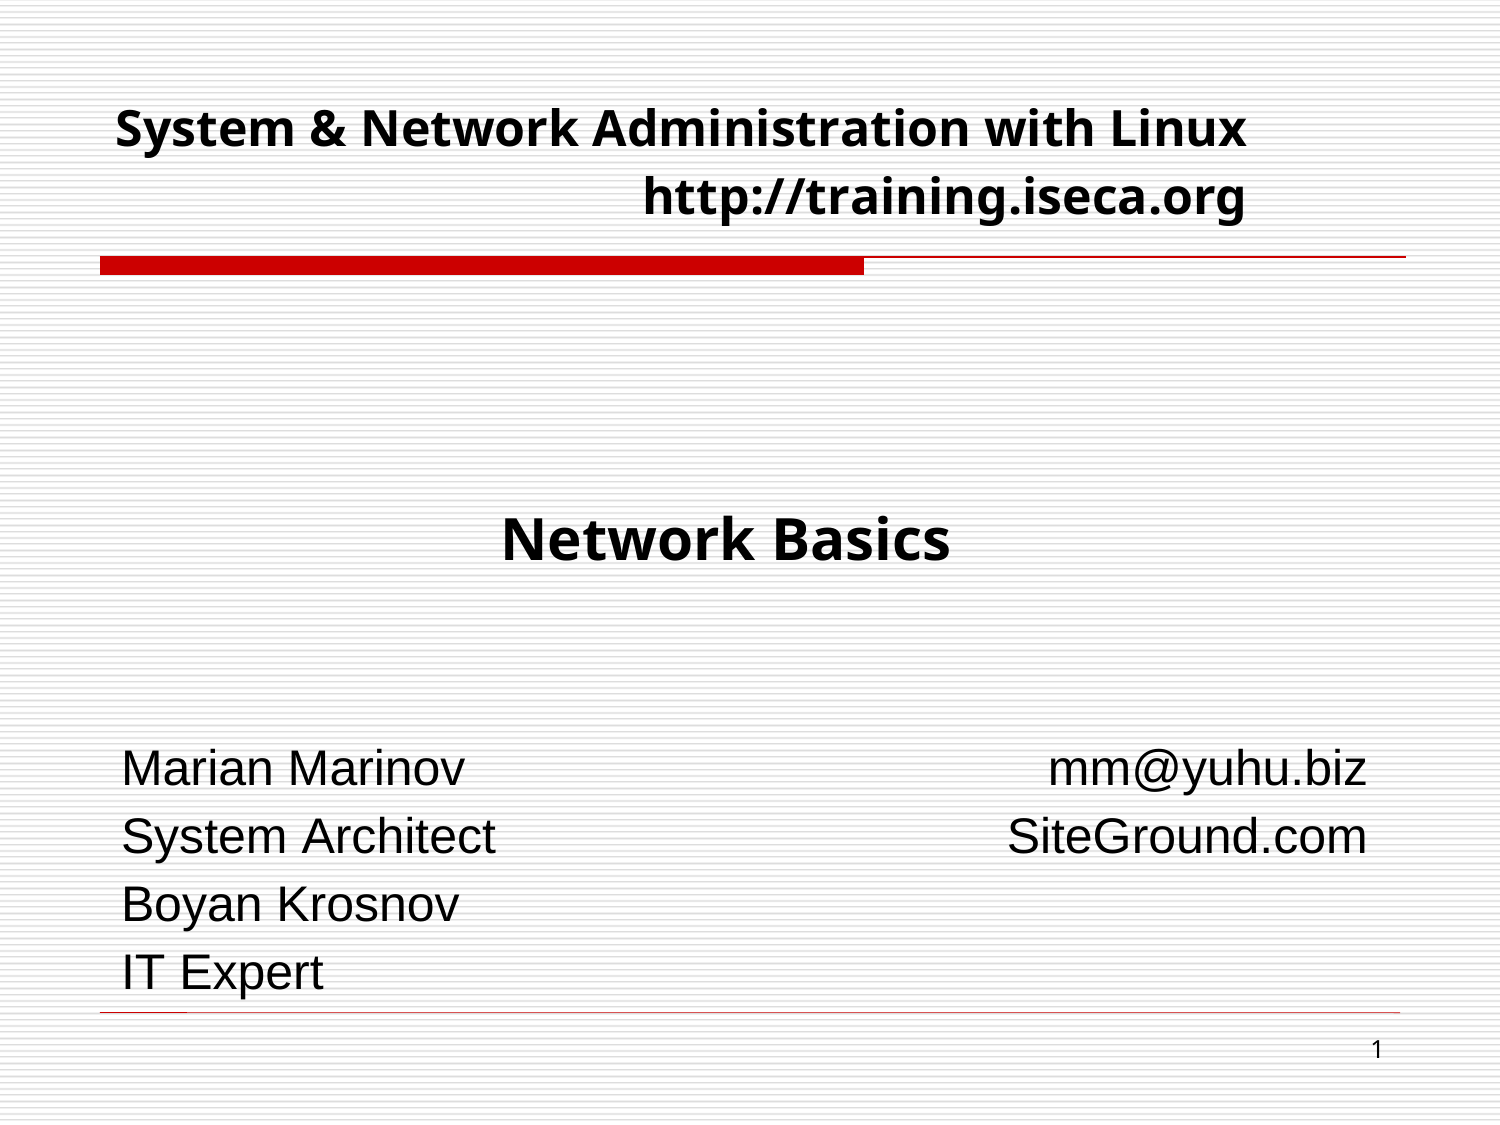

# System & Network Administration with Linux http://training.iseca.org
Network Basics
Marian Marinov
System Architect
Boyan Krosnov
IT Expert
mm@yuhu.biz
SiteGround.com
1